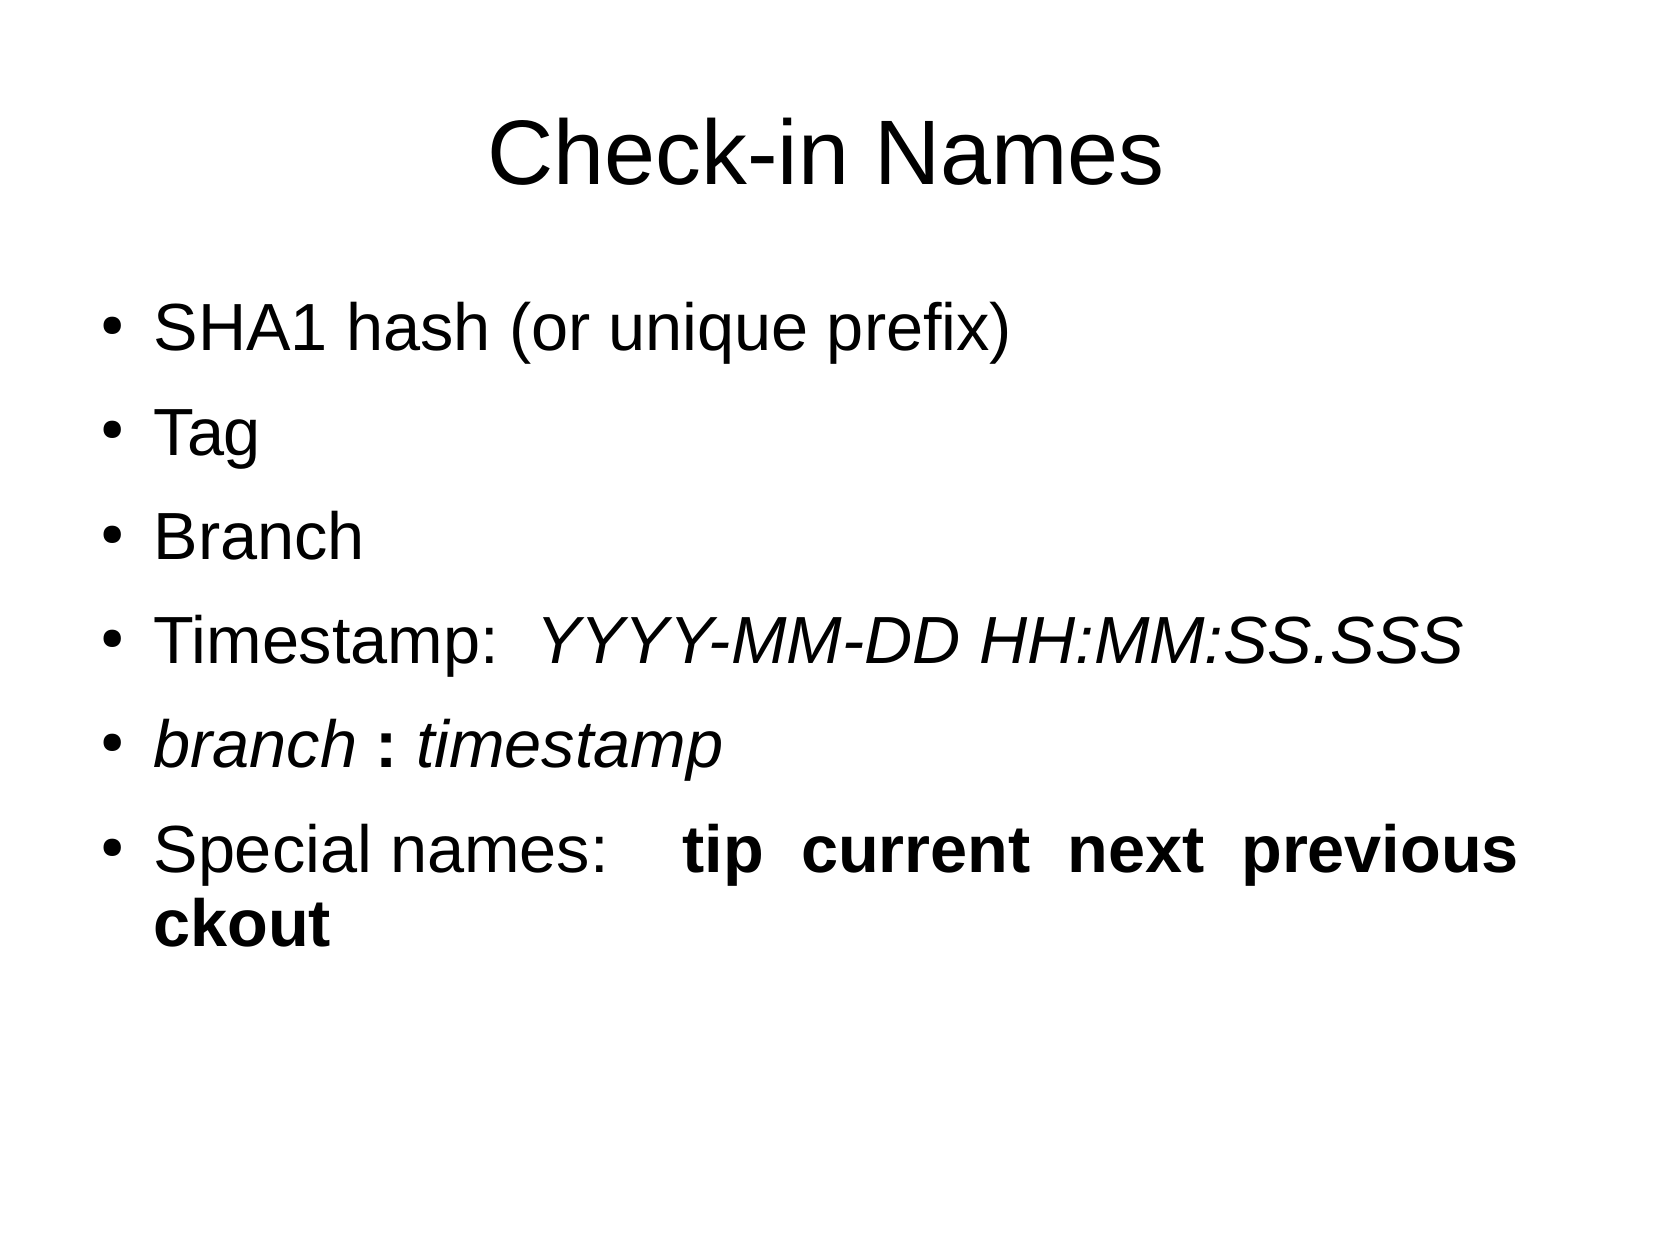

# Check-in Names
SHA1 hash (or unique prefix)
Tag
Branch
Timestamp: YYYY-MM-DD HH:MM:SS.SSS
branch : timestamp
Special names: tip current next previous ckout